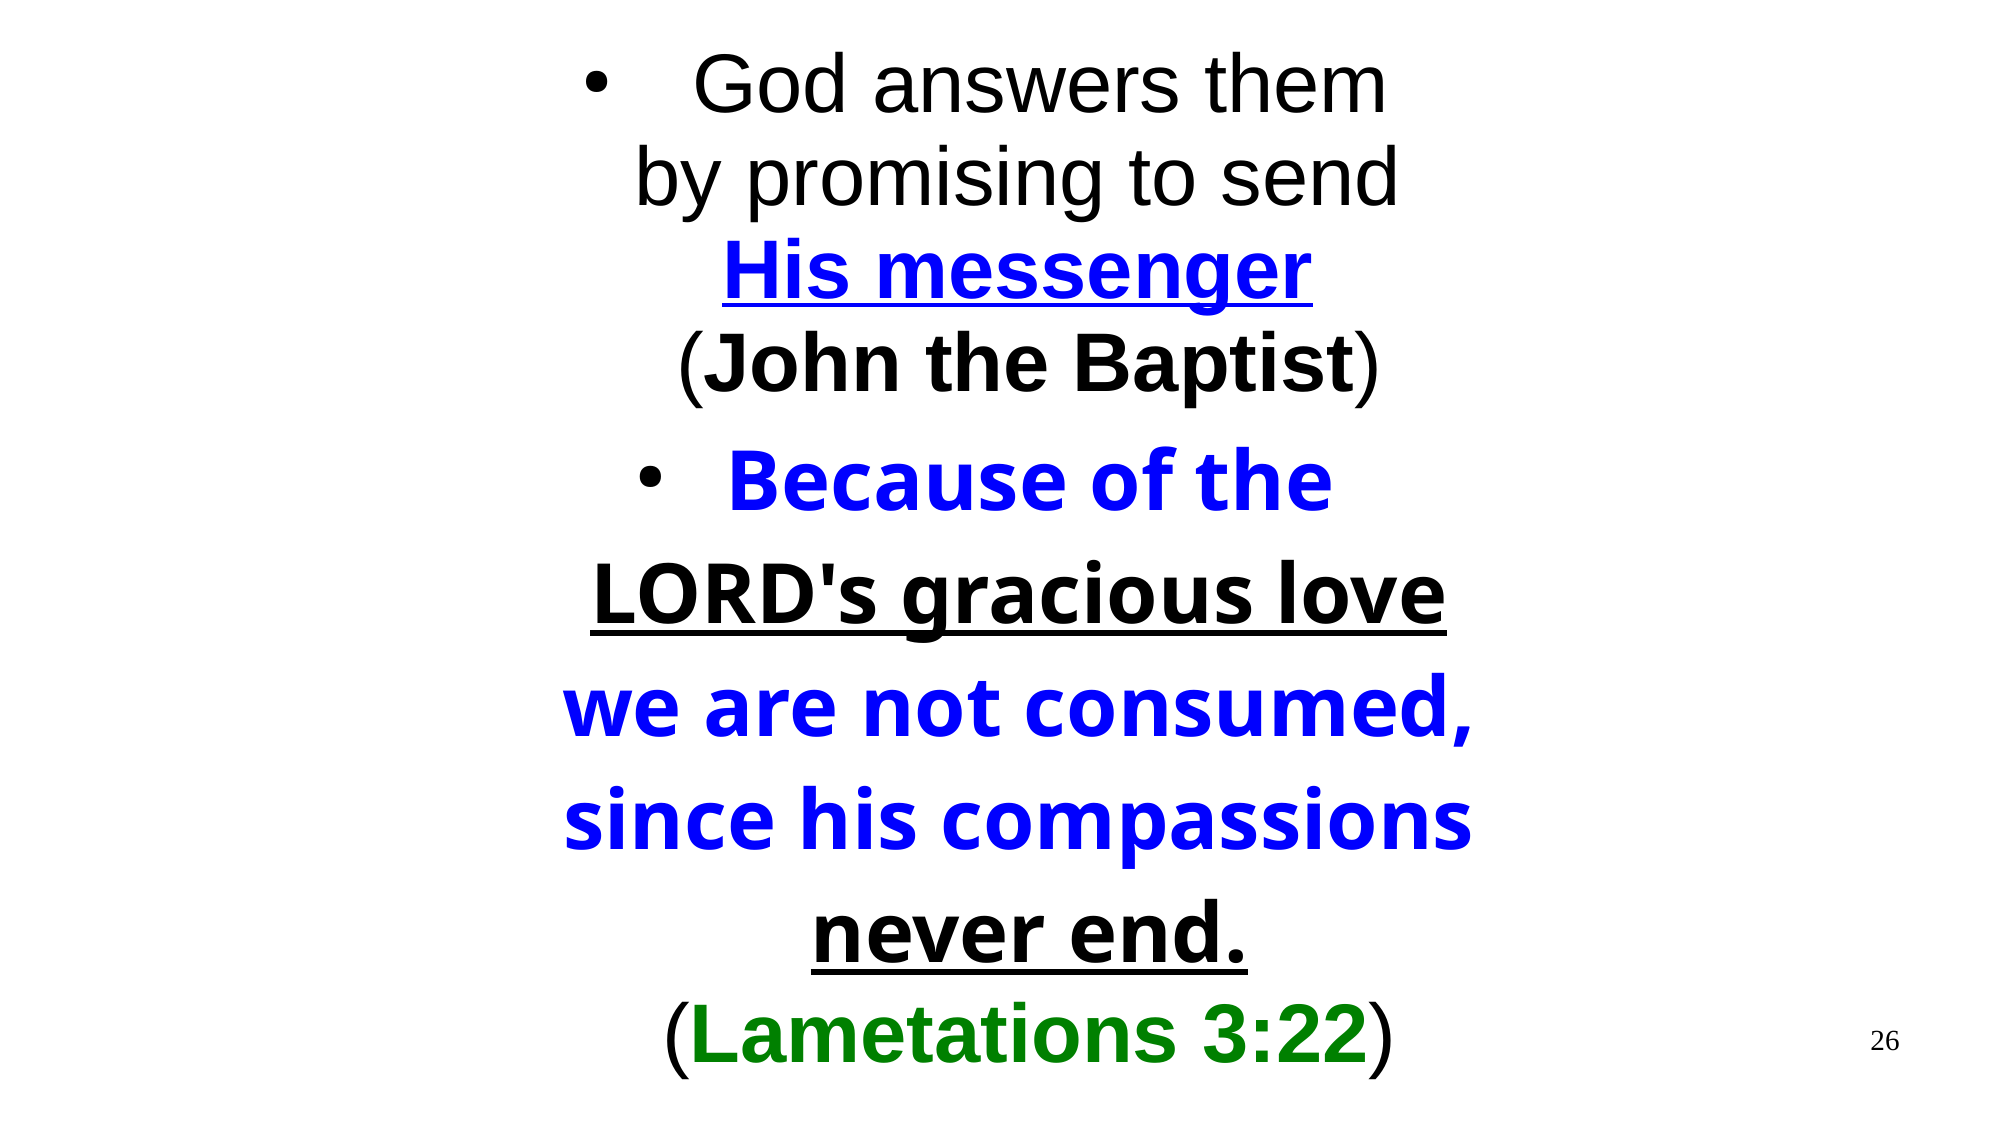

# God answers them by promising to send His messenger (John the Baptist)
 Because of the
LORD's gracious love
we are not consumed,
since his compassions
never end.
(Lametations 3:22)
26